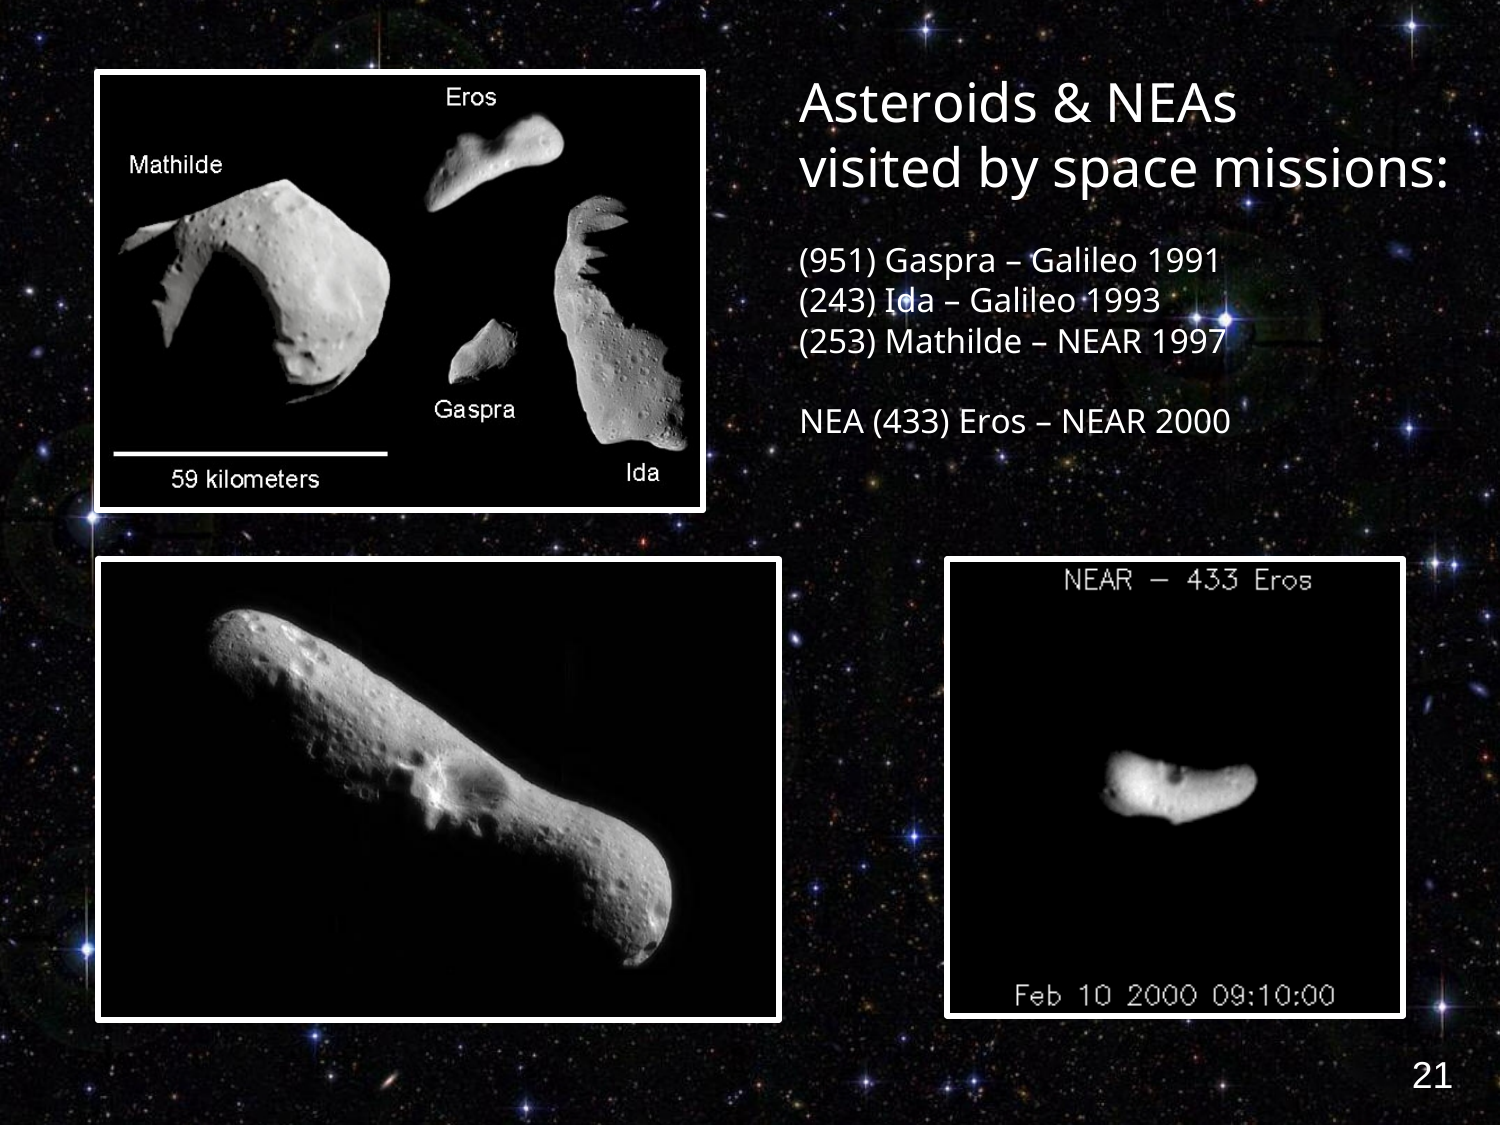

Asteroids & NEAs
visited by space missions:
(951) Gaspra – Galileo 1991
(243) Ida – Galileo 1993
(253) Mathilde – NEAR 1997
NEA (433) Eros – NEAR 2000
21